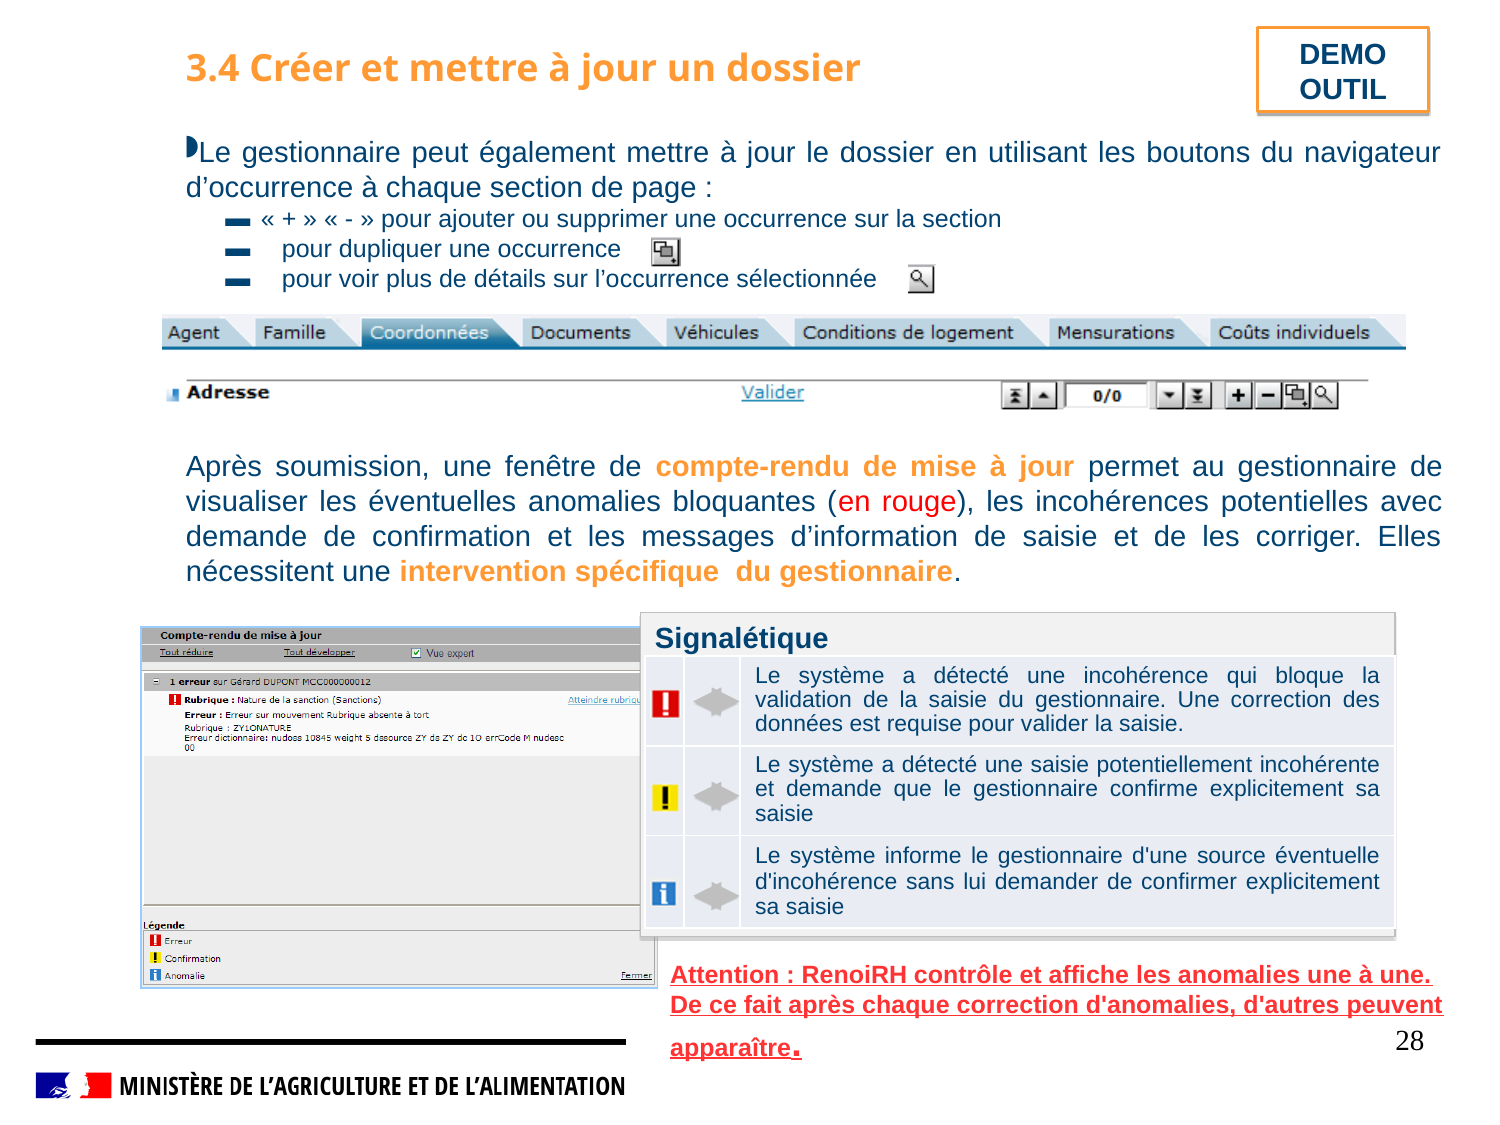

DEMO OUTIL
3.4 Créer et mettre à jour un dossier
Le gestionnaire peut également mettre à jour le dossier en utilisant les boutons du navigateur d’occurrence à chaque section de page :
« + » « - » pour ajouter ou supprimer une occurrence sur la section
 pour dupliquer une occurrence
 pour voir plus de détails sur l’occurrence sélectionnée
Après soumission, une fenêtre de compte-rendu de mise à jour permet au gestionnaire de visualiser les éventuelles anomalies bloquantes (en rouge), les incohérences potentielles avec demande de confirmation et les messages d’information de saisie et de les corriger. Elles nécessitent une intervention spécifique du gestionnaire.
Signalétique
| | | Le système a détecté une incohérence qui bloque la validation de la saisie du gestionnaire. Une correction des données est requise pour valider la saisie. |
| --- | --- | --- |
| | | Le système a détecté une saisie potentiellement incohérente et demande que le gestionnaire confirme explicitement sa saisie |
| | | Le système informe le gestionnaire d'une source éventuelle d'incohérence sans lui demander de confirmer explicitement sa saisie |
Attention : RenoiRH contrôle et affiche les anomalies une à une.
De ce fait après chaque correction d'anomalies, d'autres peuvent apparaître.